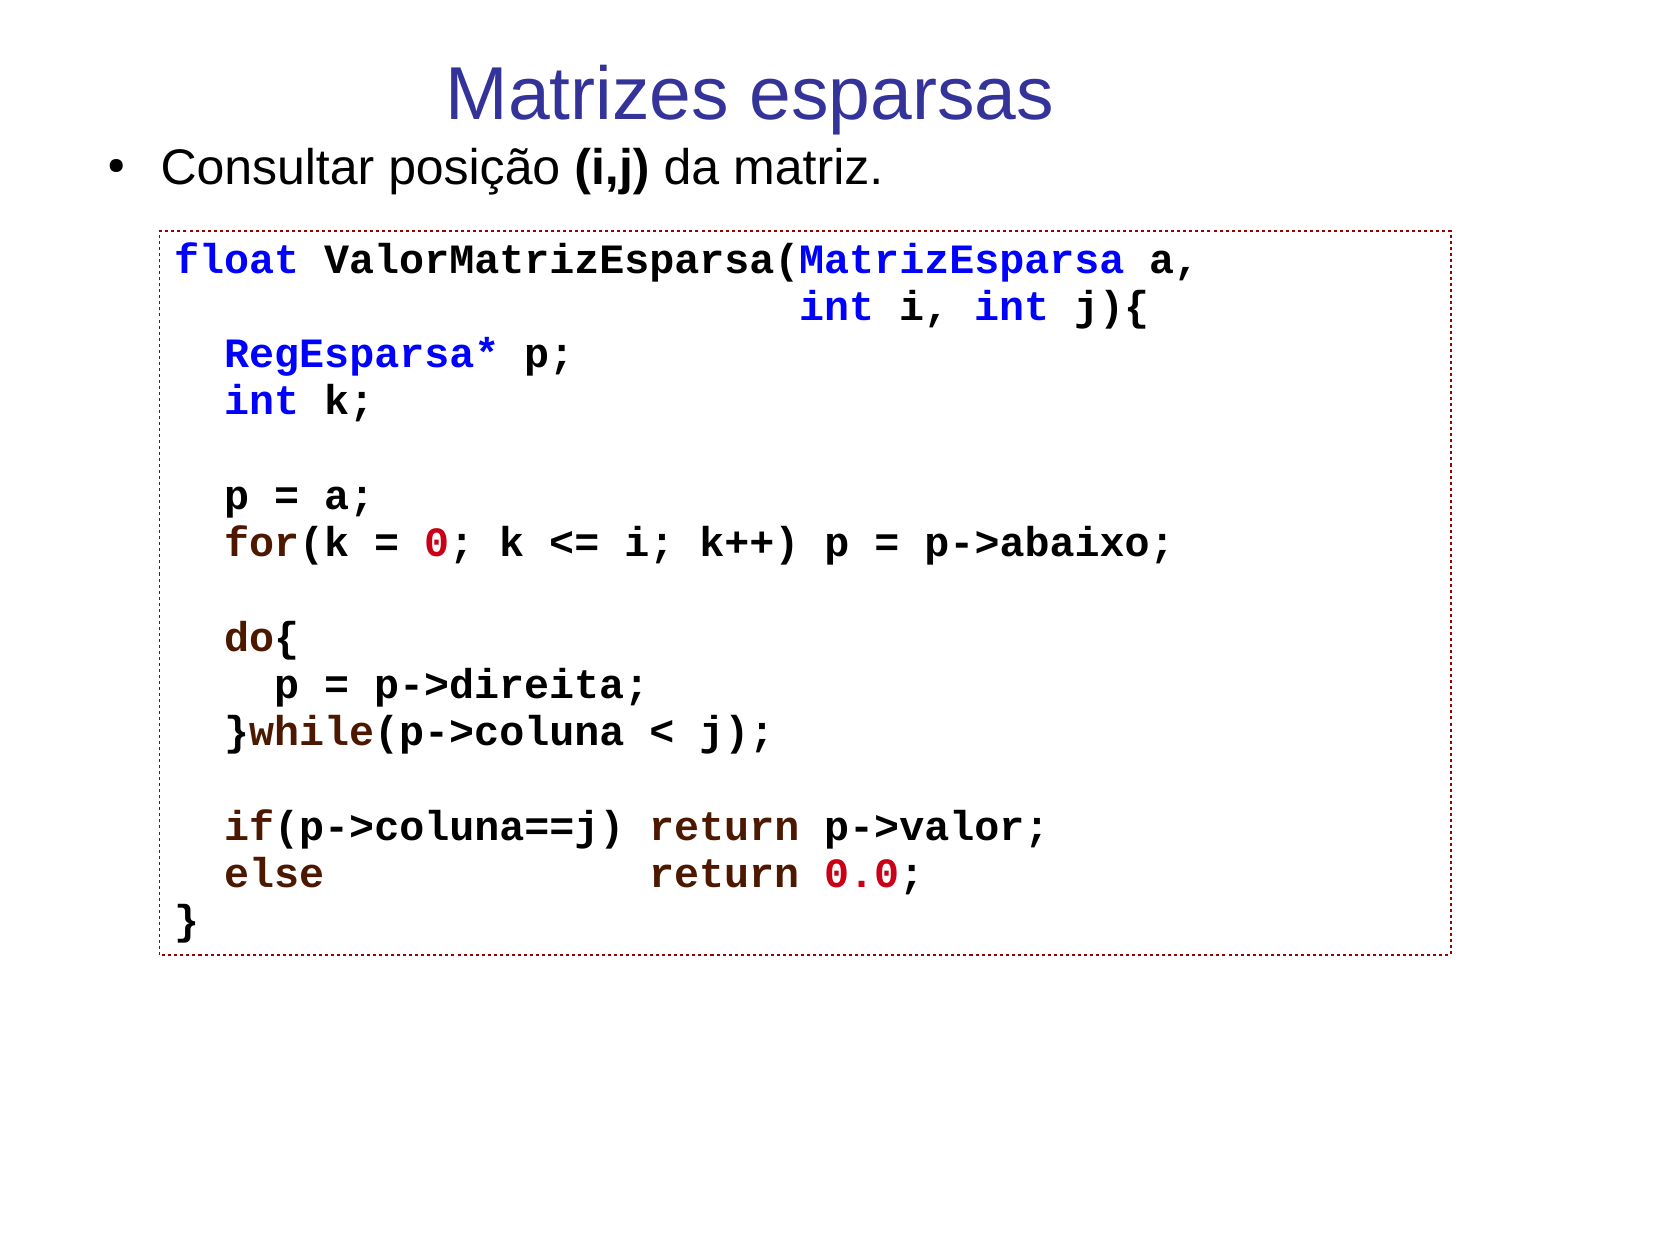

# Matrizes esparsas
Consultar posição (i,j) da matriz.
float ValorMatrizEsparsa(MatrizEsparsa a,
 int i, int j){
 RegEsparsa* p;
 int k;
 p = a;
 for(k = 0; k <= i; k++) p = p->abaixo;
 do{
 p = p->direita;
 }while(p->coluna < j);
 if(p->coluna==j) return p->valor;
 else return 0.0;
}